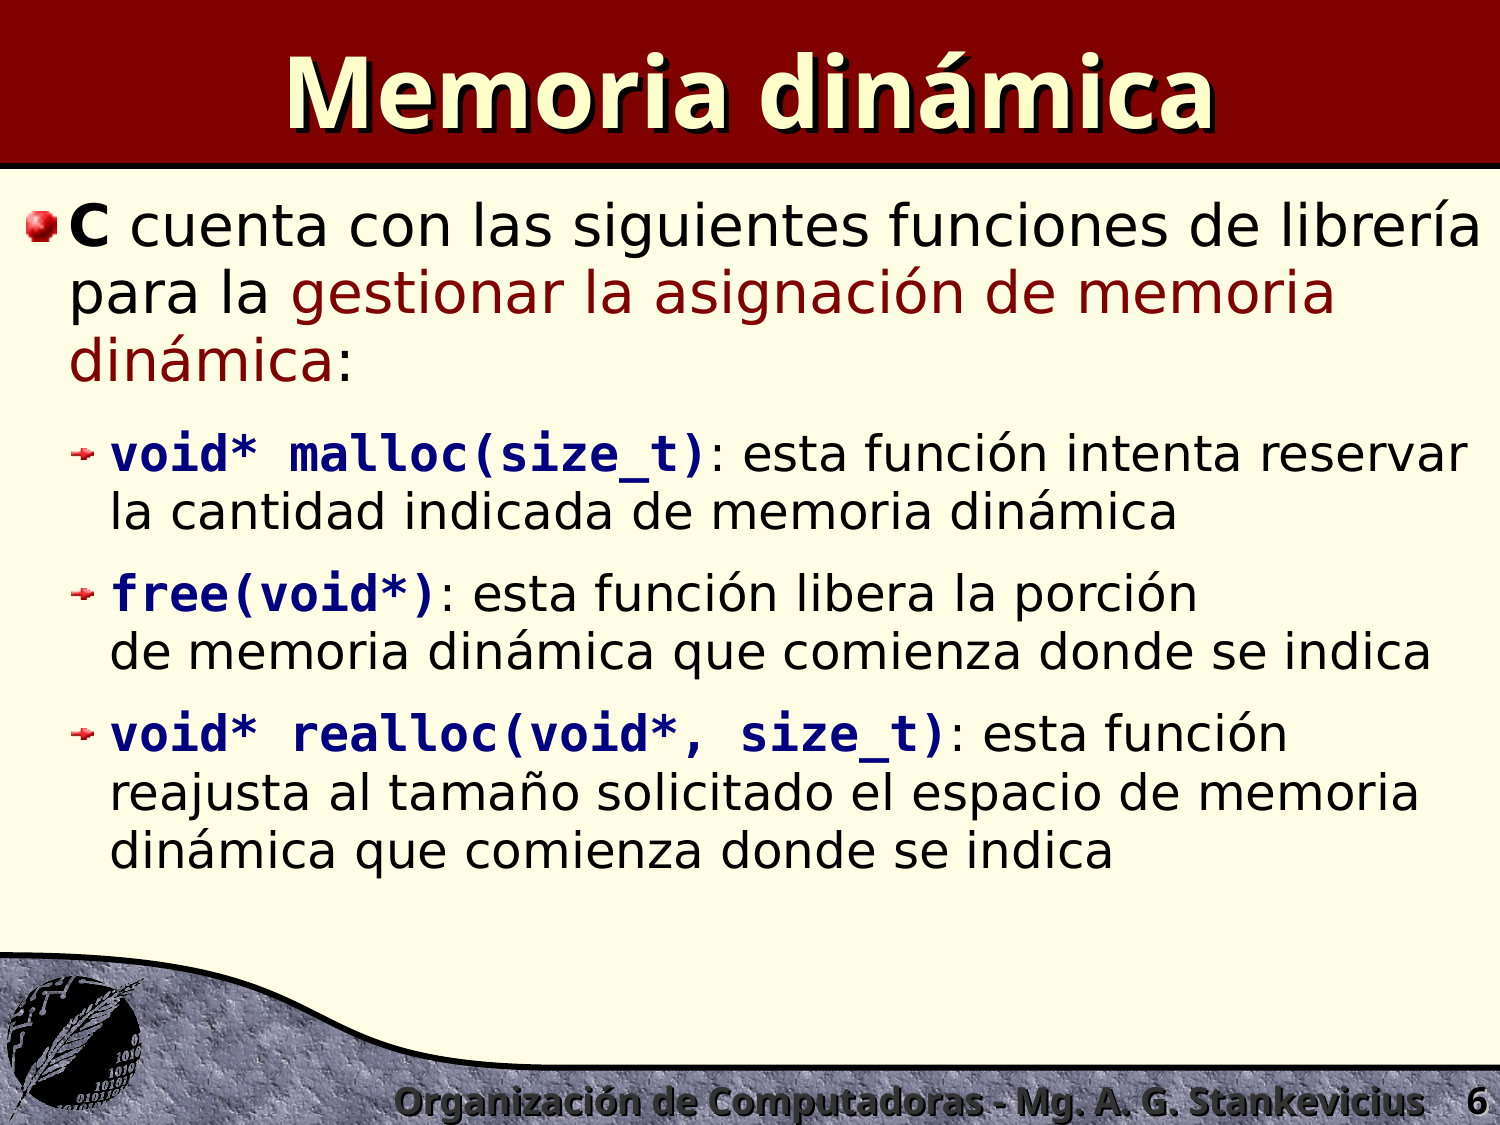

# Memoria dinámica
C cuenta con las siguientes funciones de librería para la gestionar la asignación de memoria dinámica:
void* malloc(size_t): esta función intenta reservar la cantidad indicada de memoria dinámica
free(void*): esta función libera la porción
de memoria dinámica que comienza donde se indica
void* realloc(void*, size_t): esta función reajusta al tamaño solicitado el espacio de memoria dinámica que comienza donde se indica
6